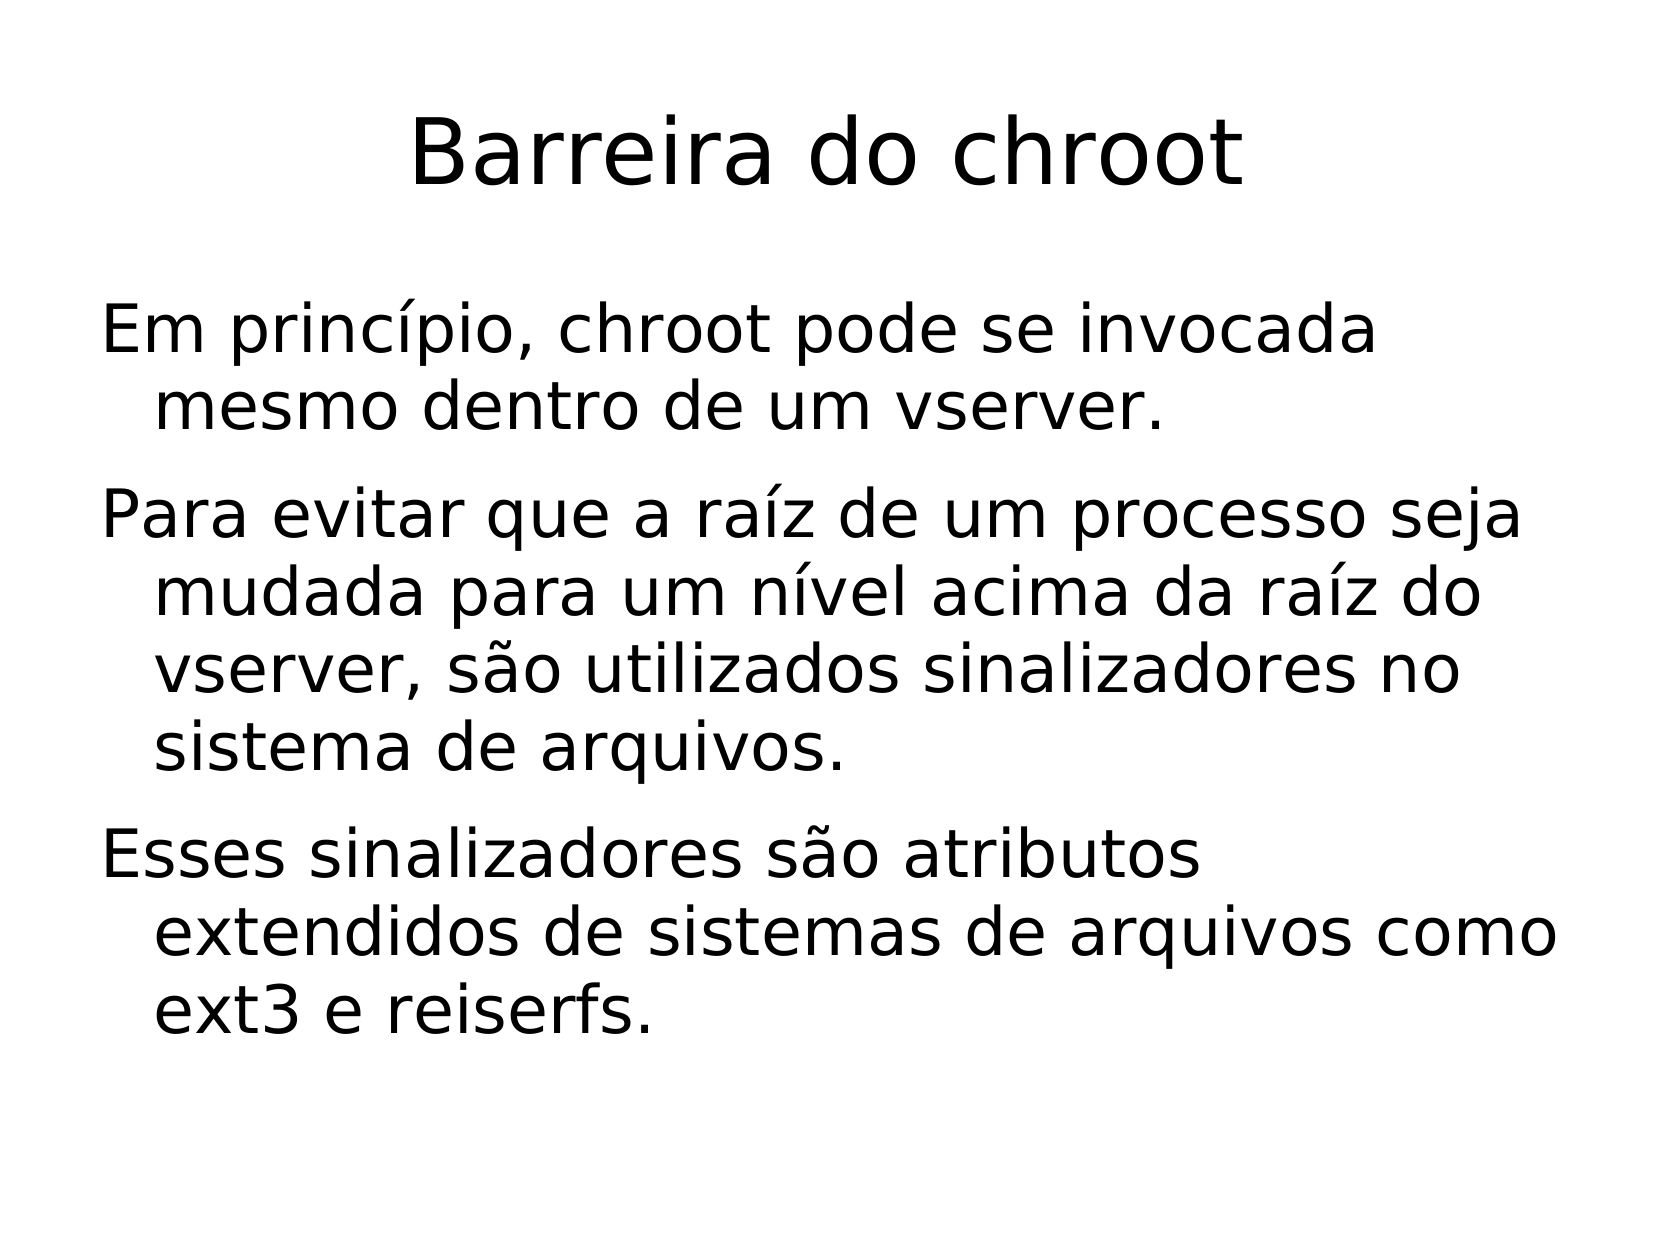

# Barreira do chroot
Em princípio, chroot pode se invocada mesmo dentro de um vserver.
Para evitar que a raíz de um processo seja mudada para um nível acima da raíz do vserver, são utilizados sinalizadores no sistema de arquivos.
Esses sinalizadores são atributos extendidos de sistemas de arquivos como ext3 e reiserfs.